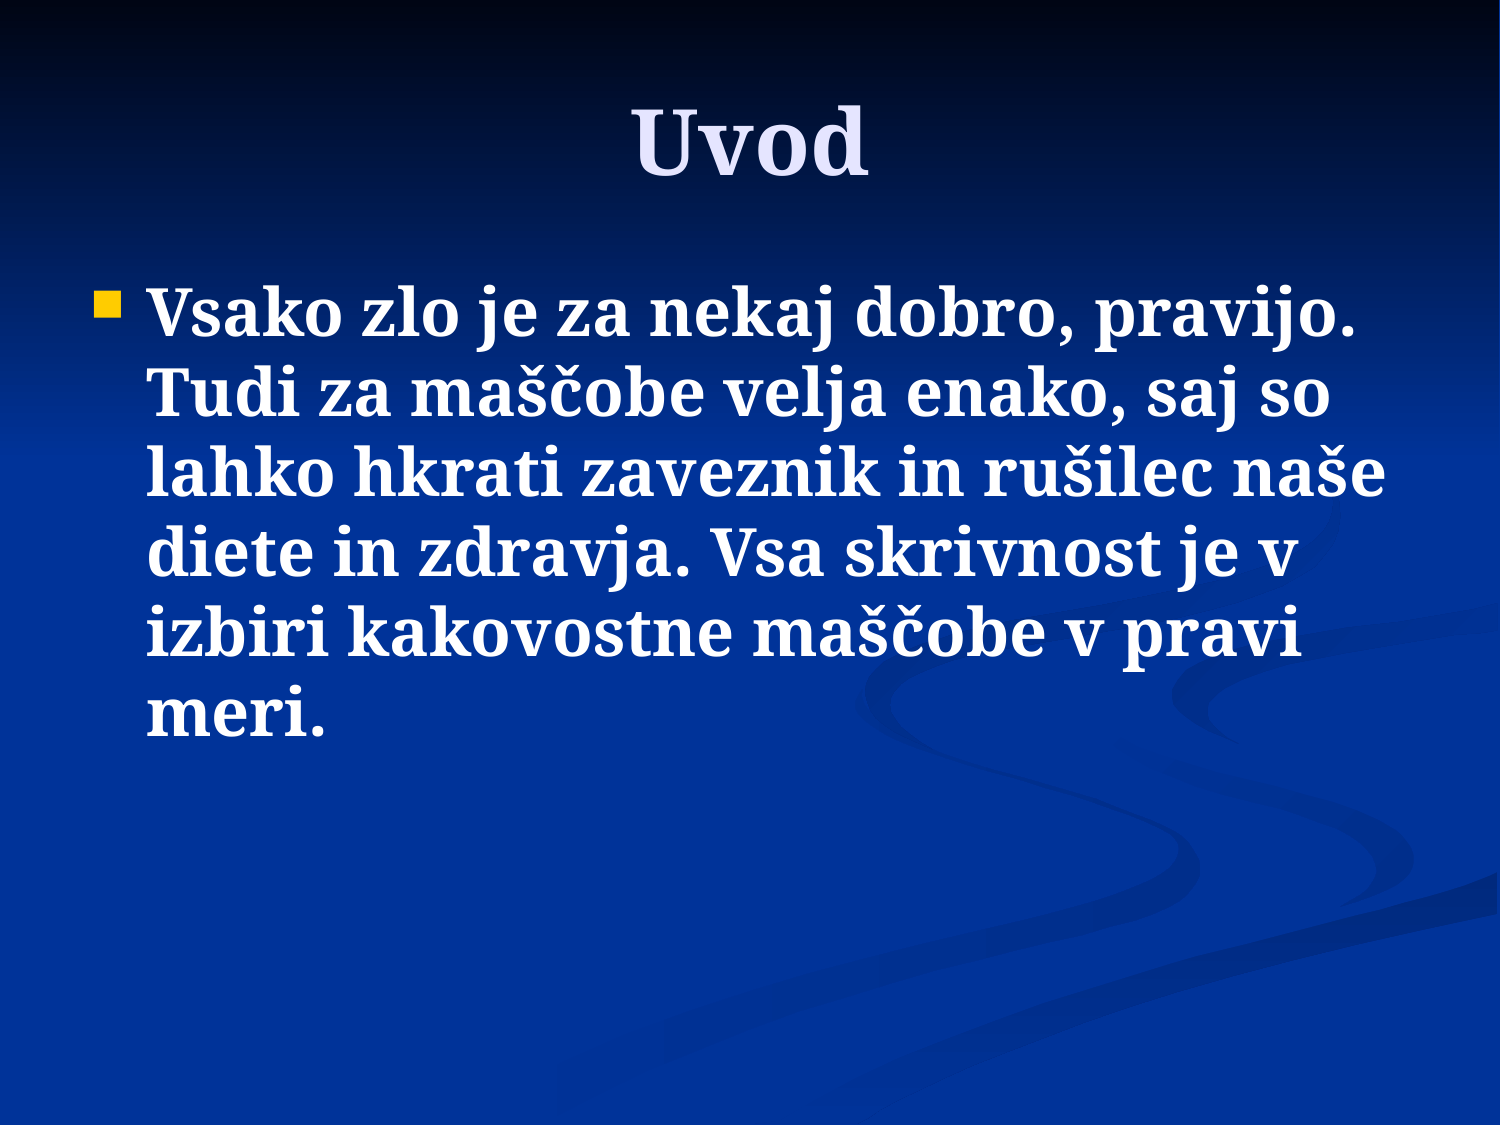

# Uvod
Vsako zlo je za nekaj dobro, pravijo. Tudi za maščobe velja enako, saj so lahko hkrati zaveznik in rušilec naše diete in zdravja. Vsa skrivnost je v izbiri kakovostne maščobe v pravi meri.